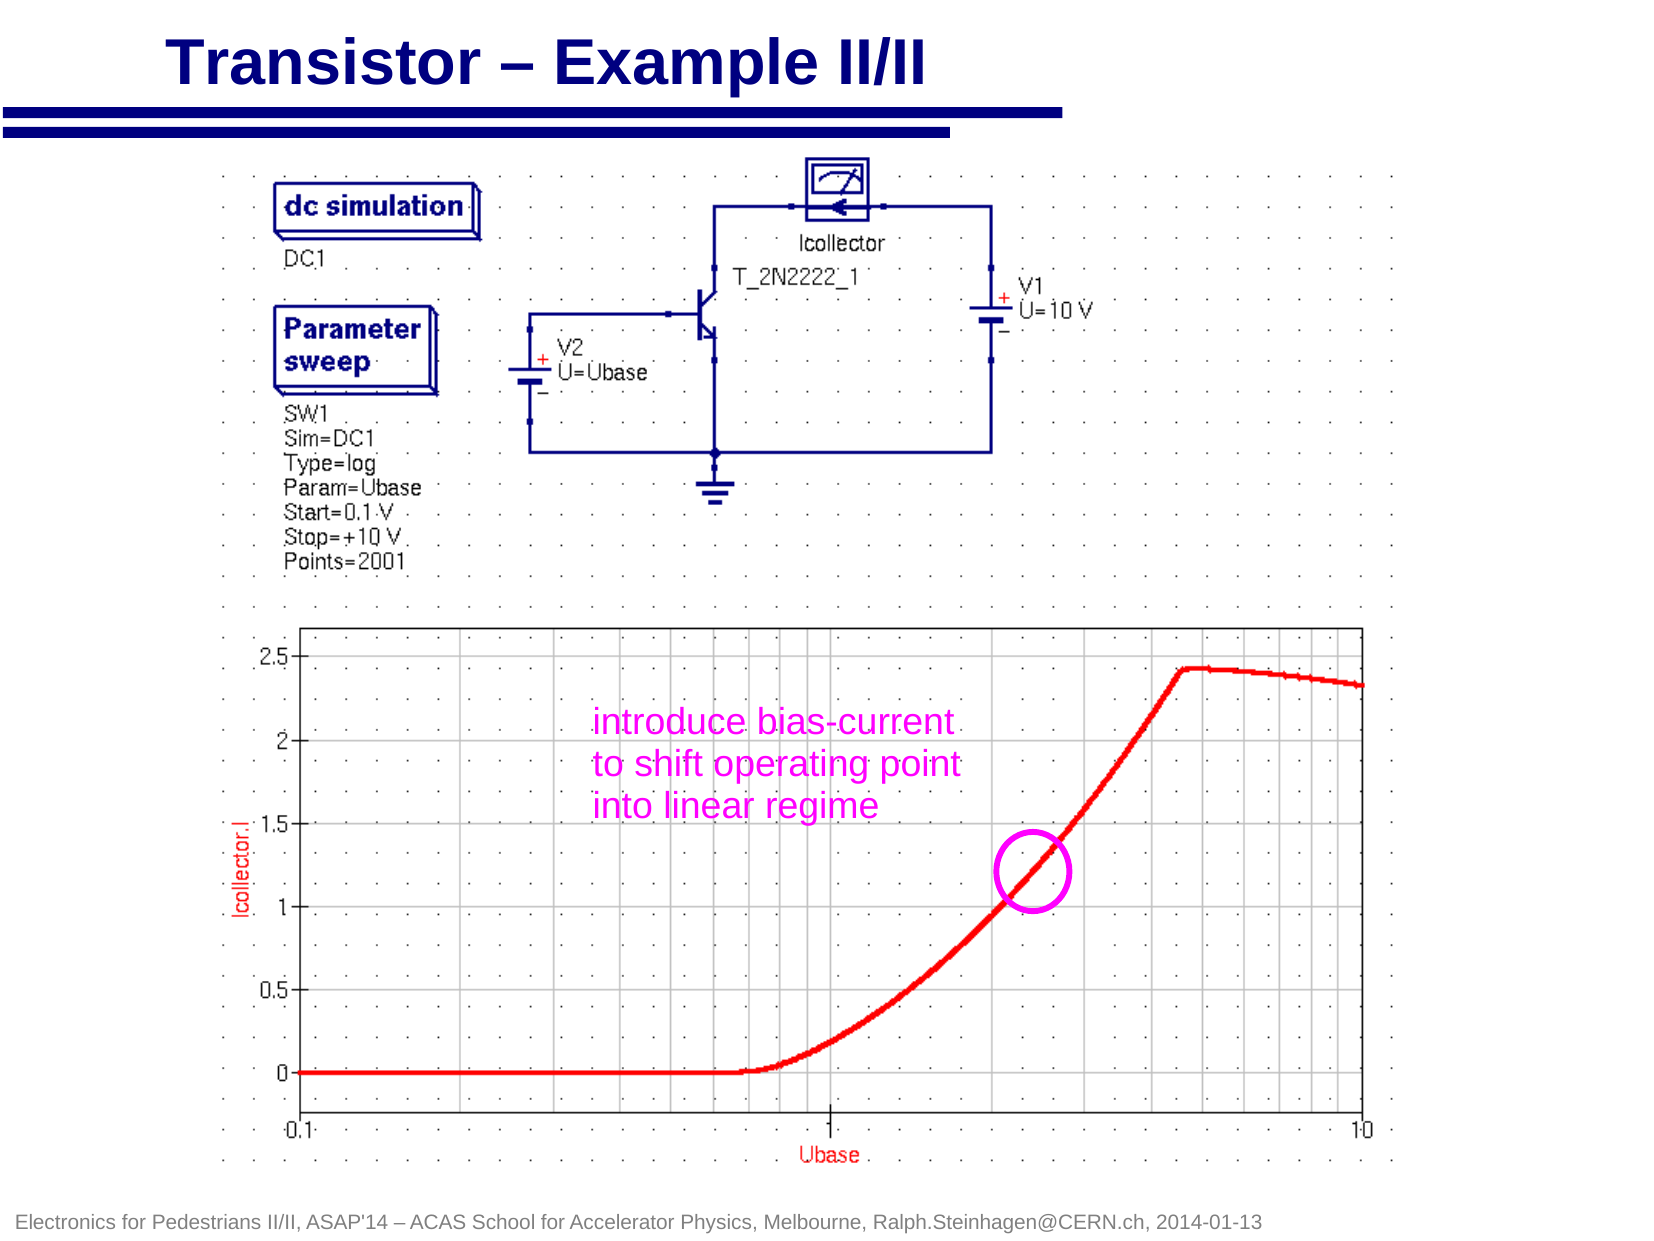

# Transistor – Example II/II
introduce bias-current
to shift operating point
into linear regime